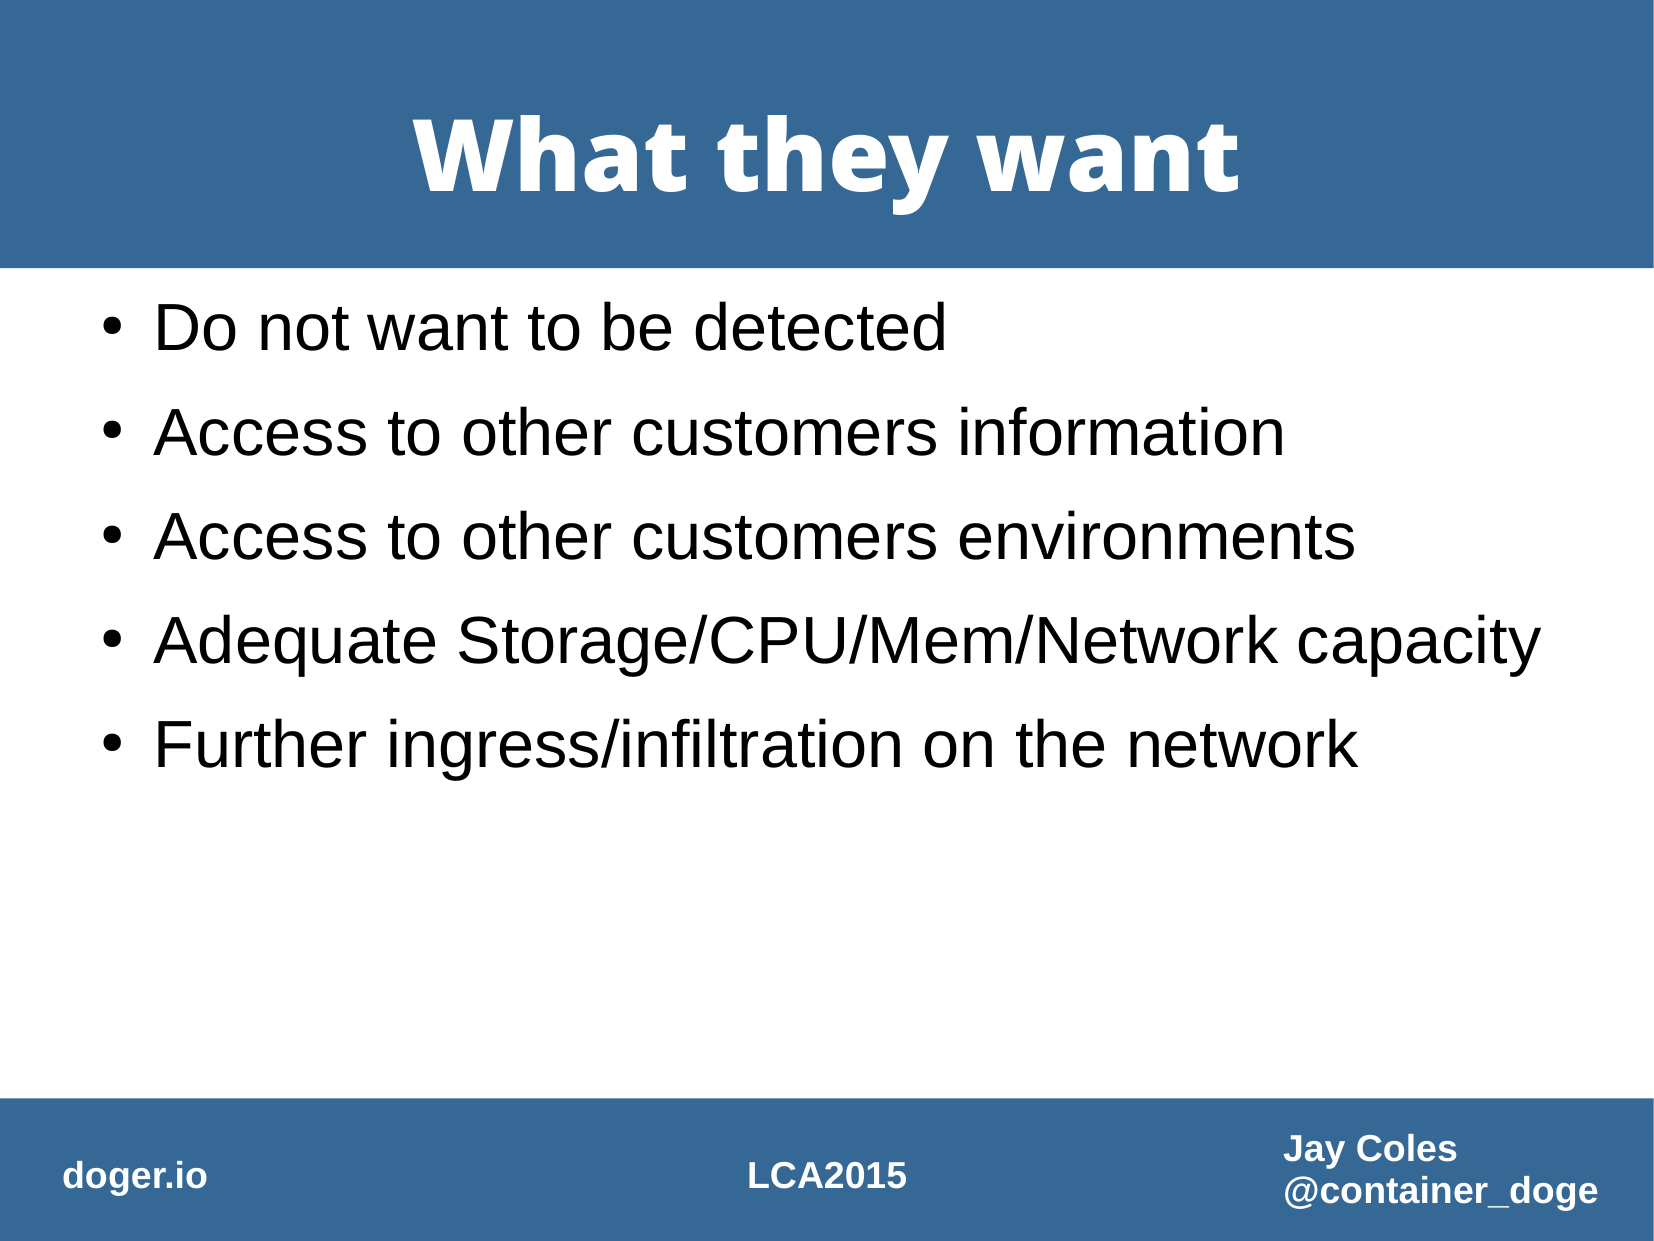

# What they want
Do not want to be detected
Access to other customers information
Access to other customers environments
Adequate Storage/CPU/Mem/Network capacity
Further ingress/infiltration on the network